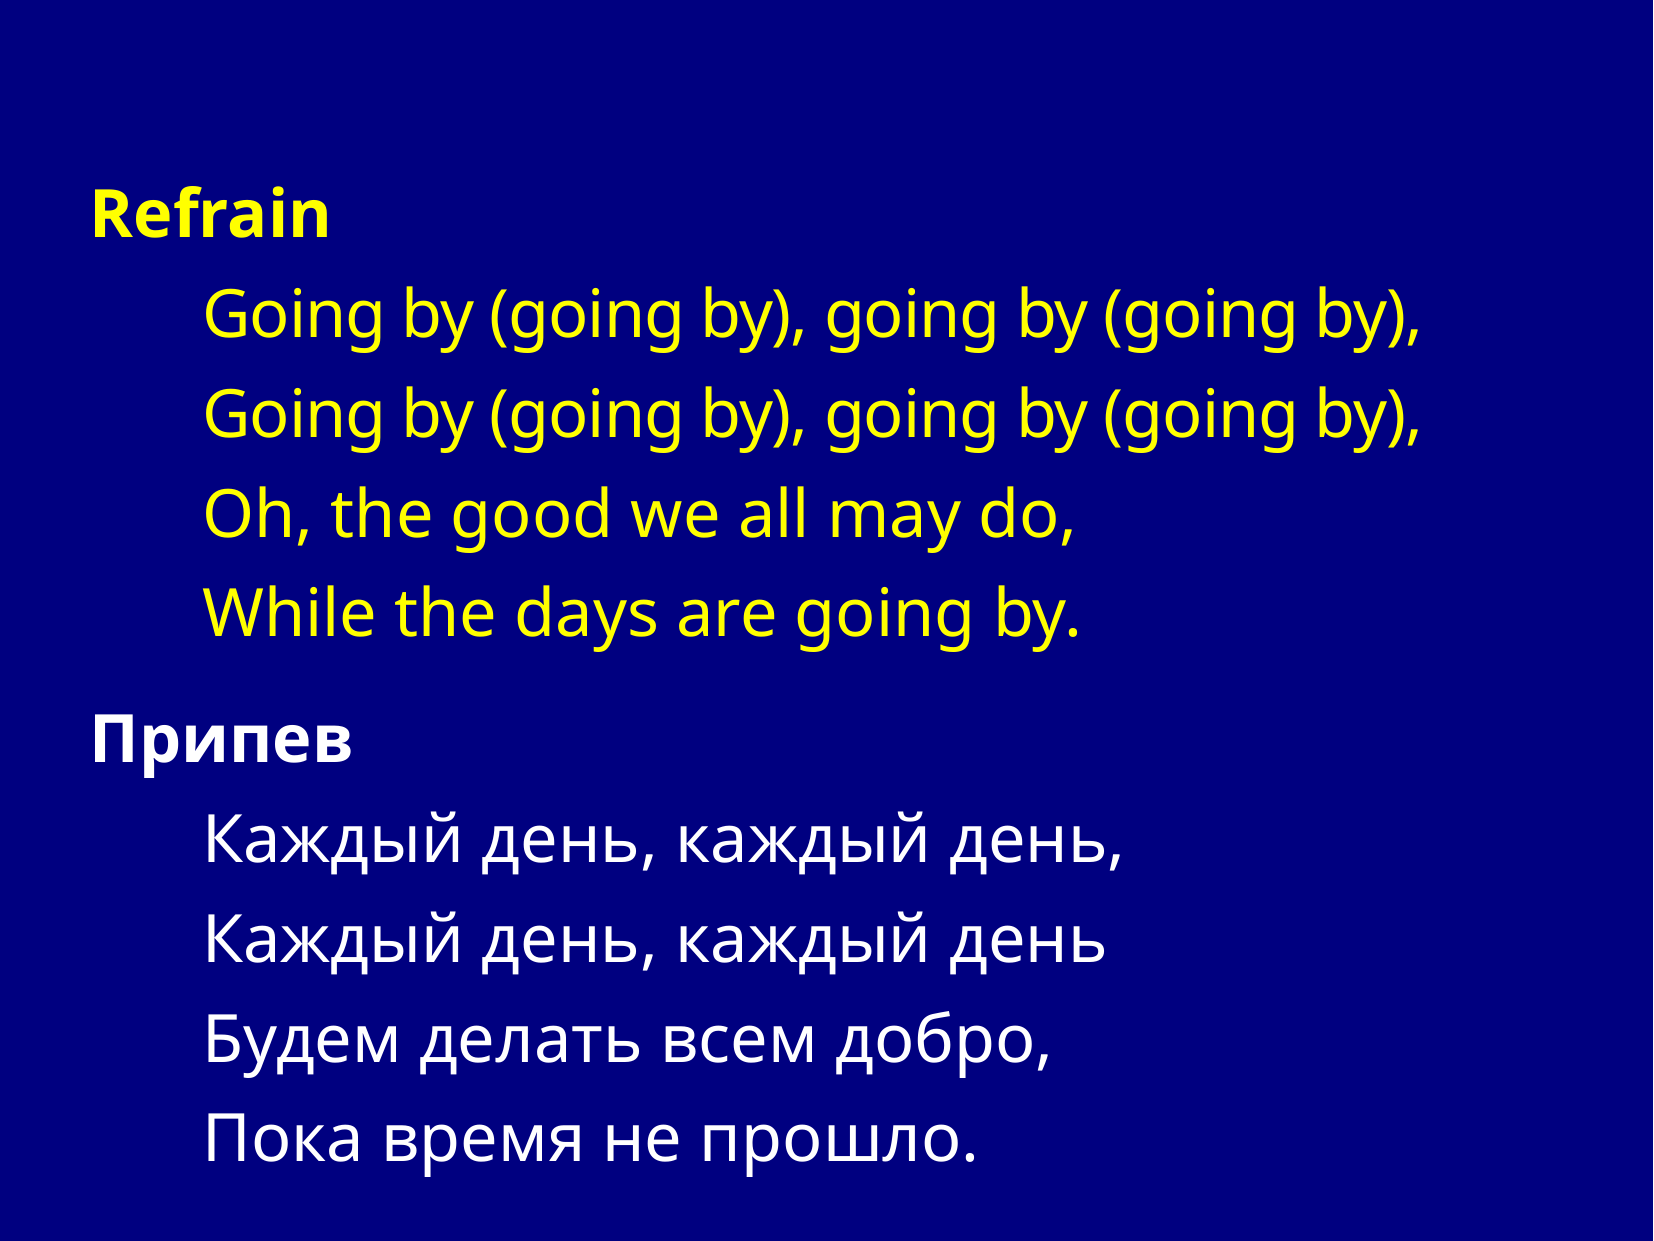

Refrain
	Going by (going by), going by (going by),
	Going by (going by), going by (going by),
	Oh, the good we all may do,
	While the days are going by.
Припев
	Каждый день, каждый день,
	Каждый день, каждый день
	Будем делать всем добро,
	Пока время не прошло.